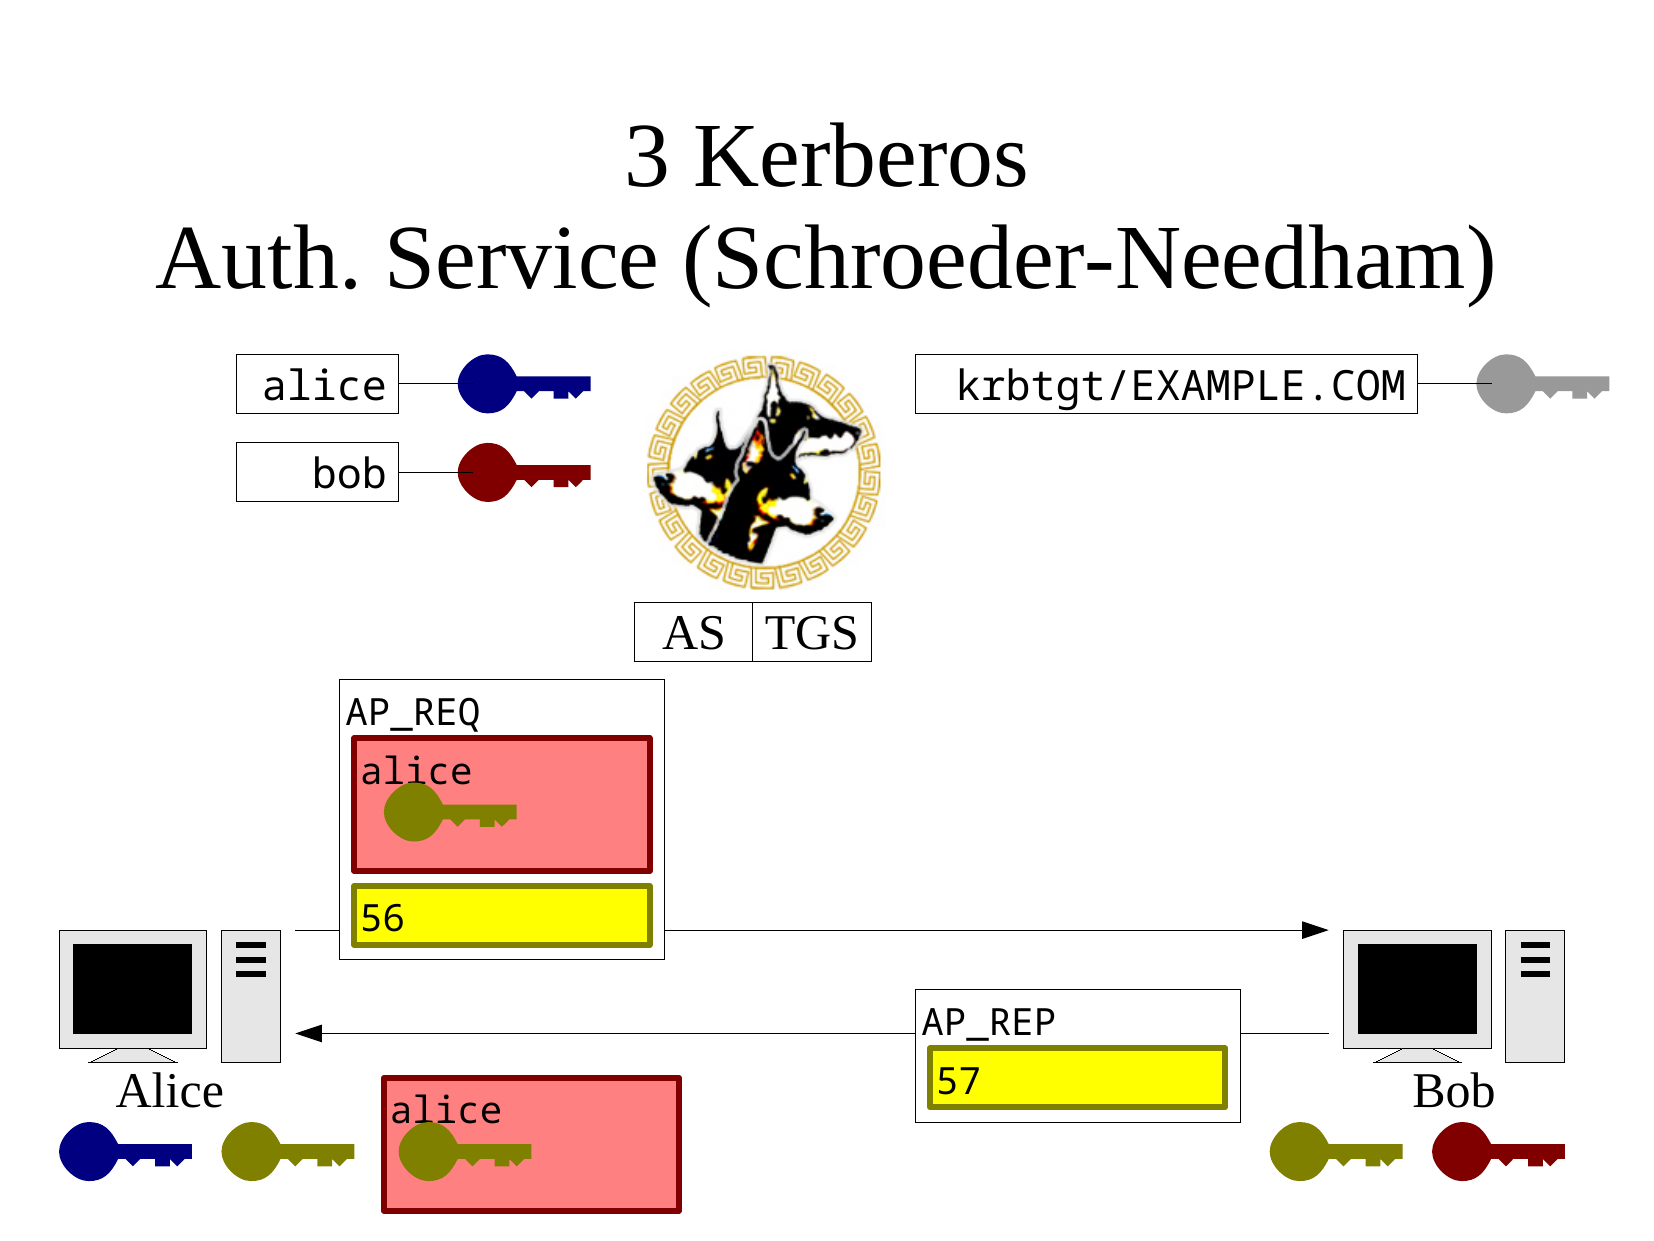

# 3 Kerberos Auth. Service (Schroeder-Needham)
alice
krbtgt/EXAMPLE.COM
bob
AS
TGS
AP_REQ
alice
56
AP_REP
57
Alice
Bob
alice